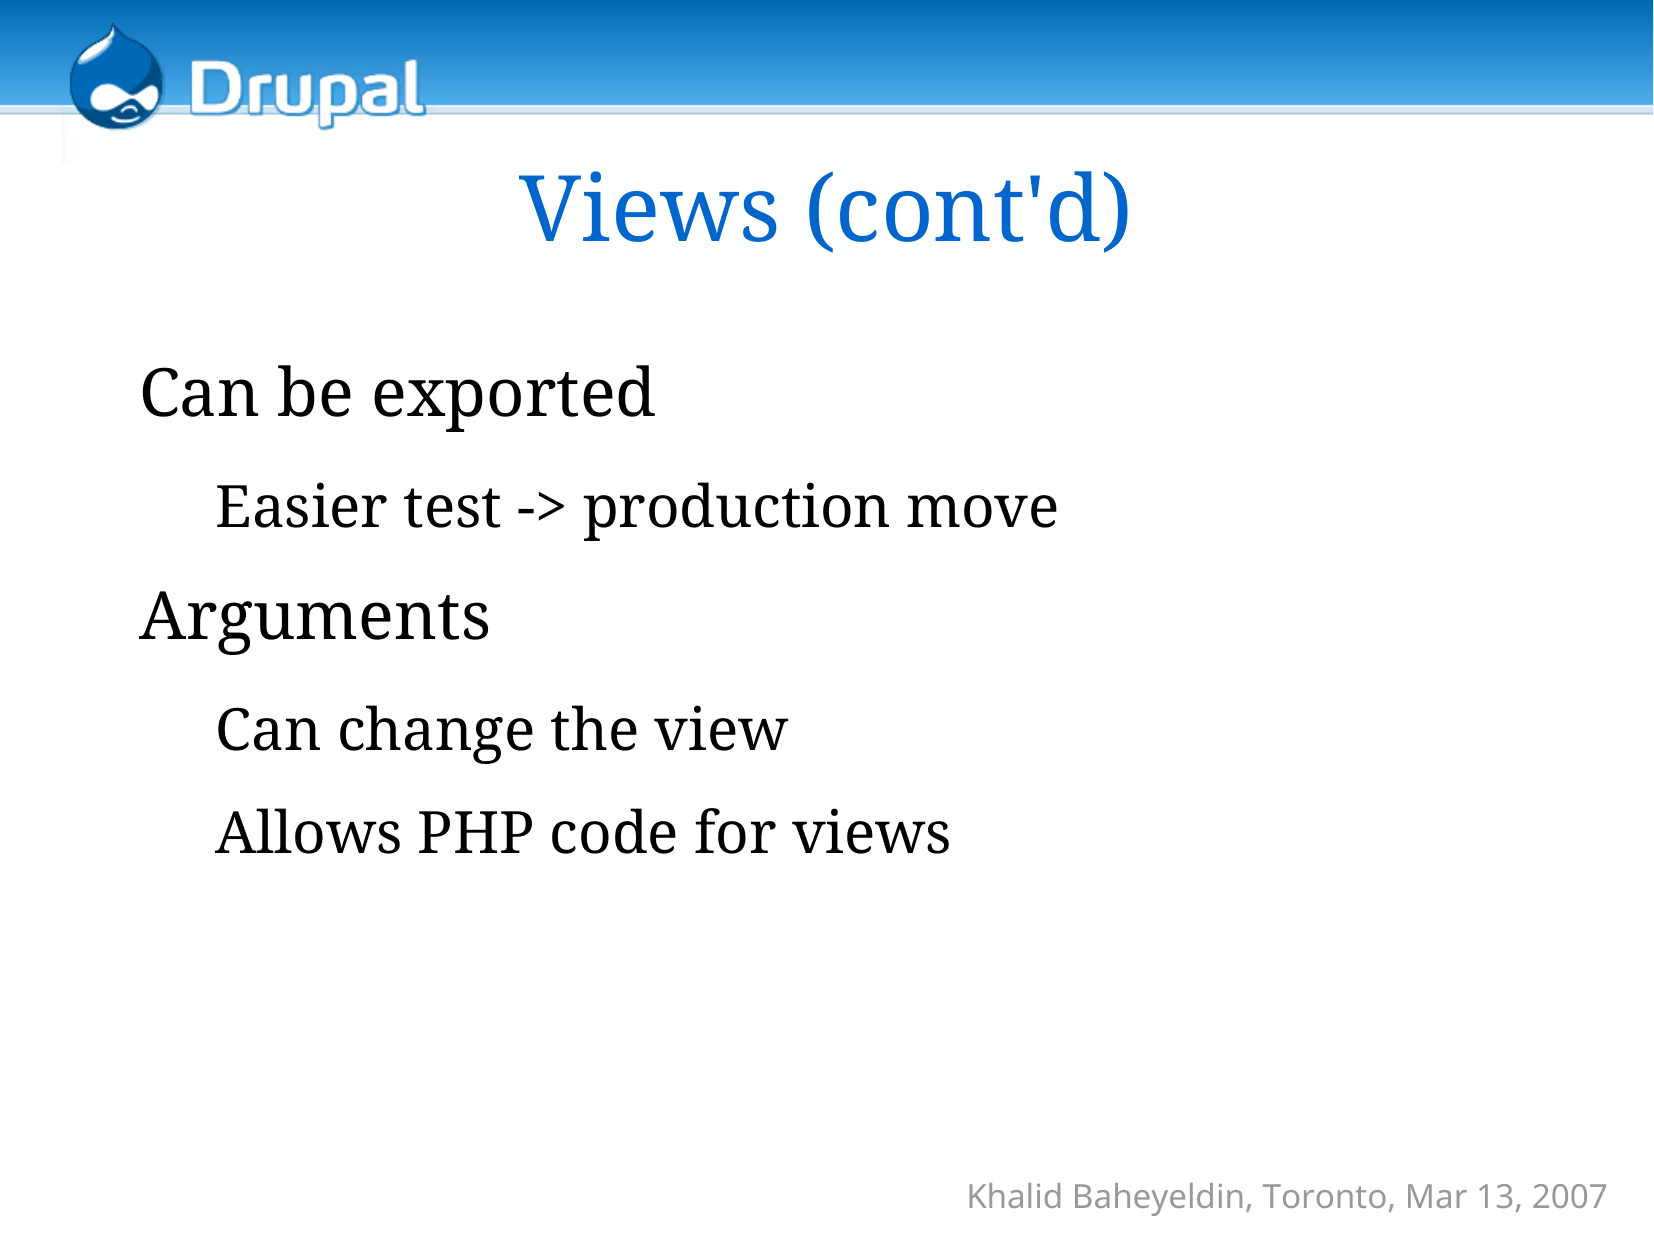

# Views (cont'd)
Can be exported
Easier test -> production move
Arguments
Can change the view
Allows PHP code for views